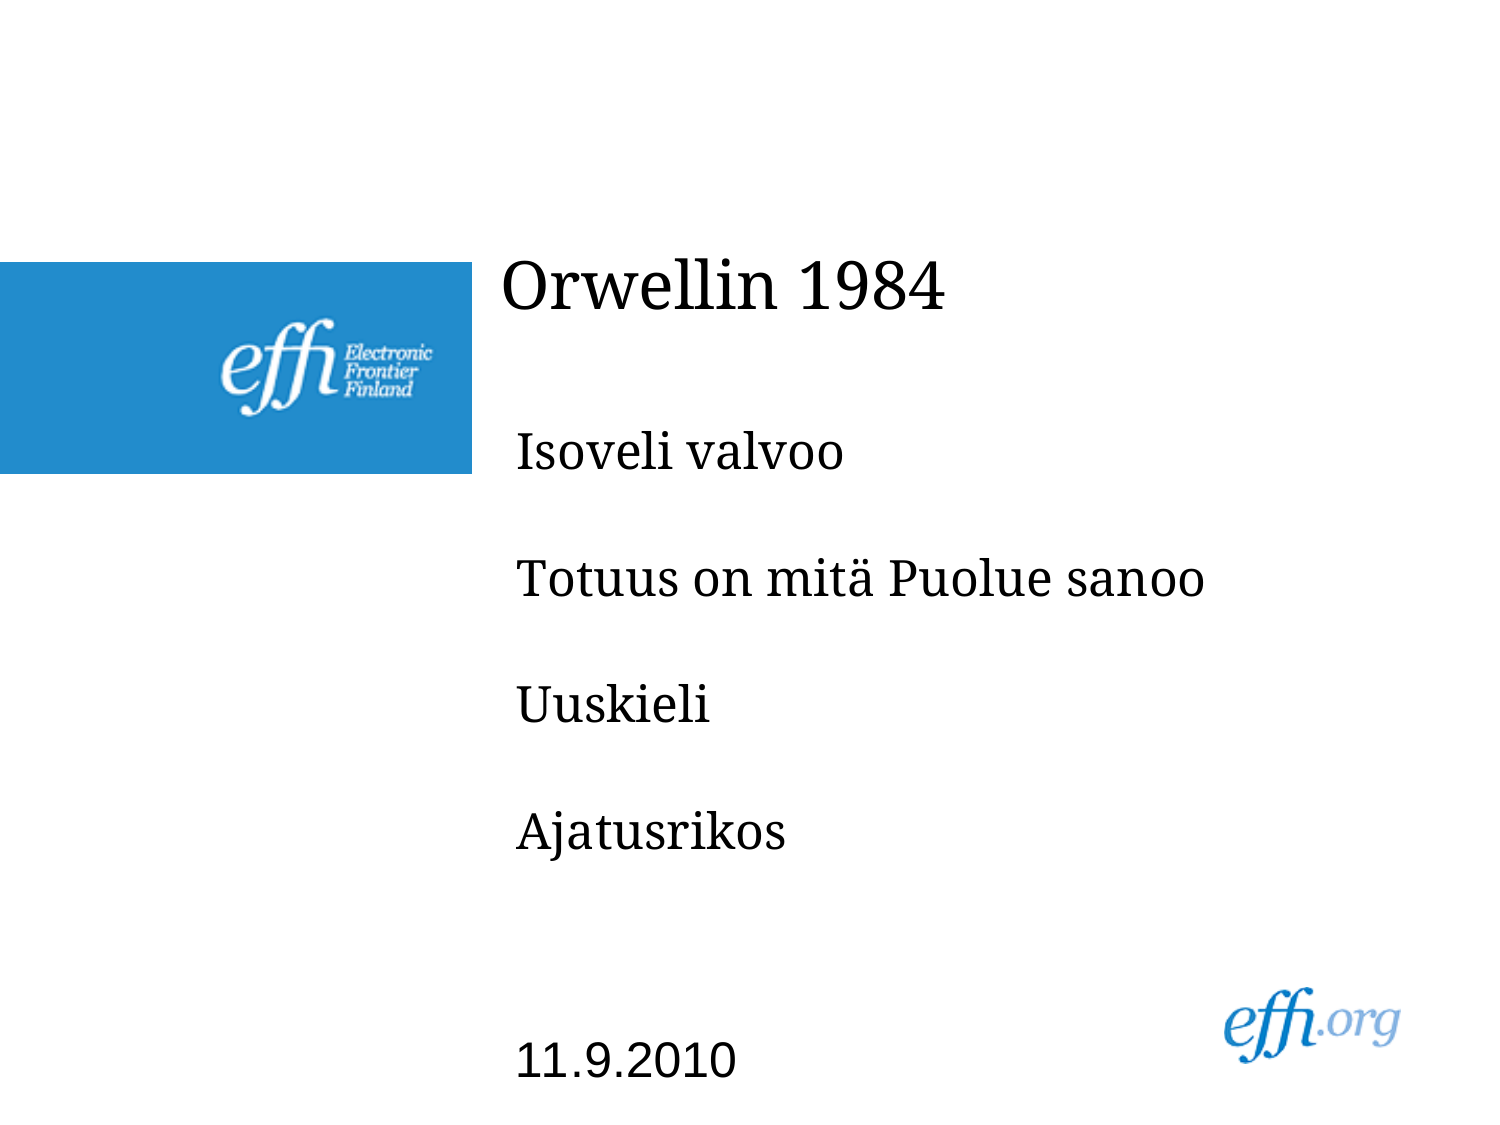

# Orwellin 1984
Isoveli valvoo
Totuus on mitä Puolue sanoo
Uuskieli
Ajatusrikos